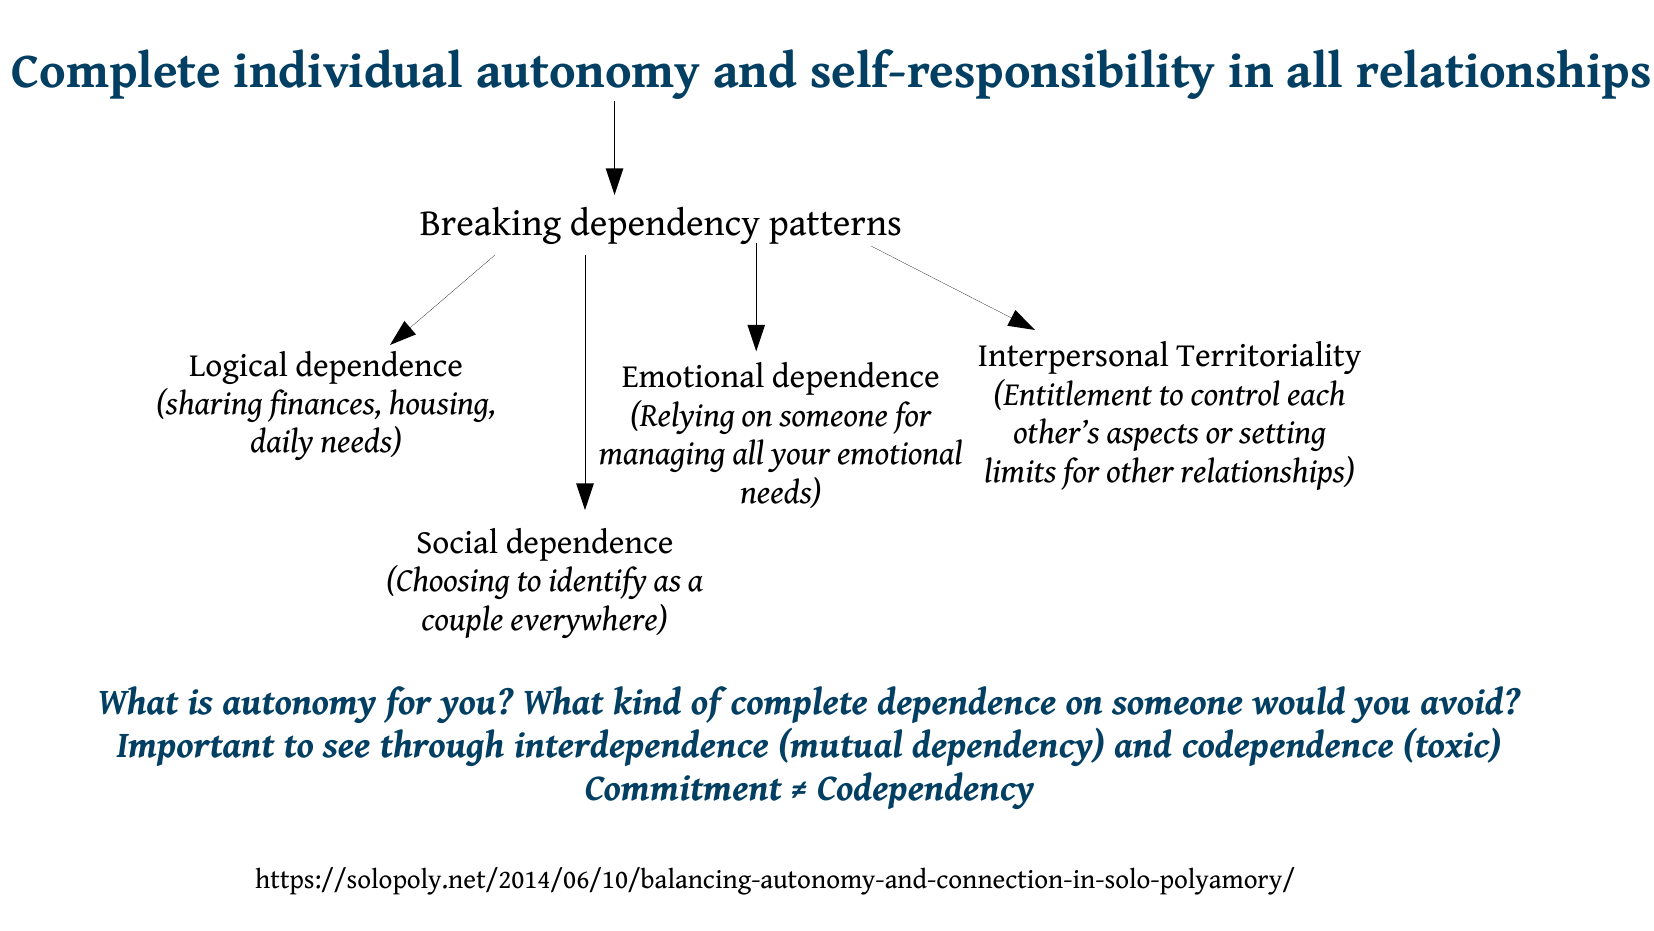

Complete individual autonomy and self-responsibility in all relationships
Breaking dependency patterns
Interpersonal Territoriality
(Entitlement to control each other’s aspects or setting limits for other relationships)
Logical dependence
(sharing finances, housing, daily needs)
Emotional dependence
(Relying on someone for managing all your emotional needs)
Social dependence
(Choosing to identify as a couple everywhere)
What is autonomy for you? What kind of complete dependence on someone would you avoid?
Important to see through interdependence (mutual dependency) and codependence (toxic)
Commitment ≠ Codependency
https://solopoly.net/2014/06/10/balancing-autonomy-and-connection-in-solo-polyamory/